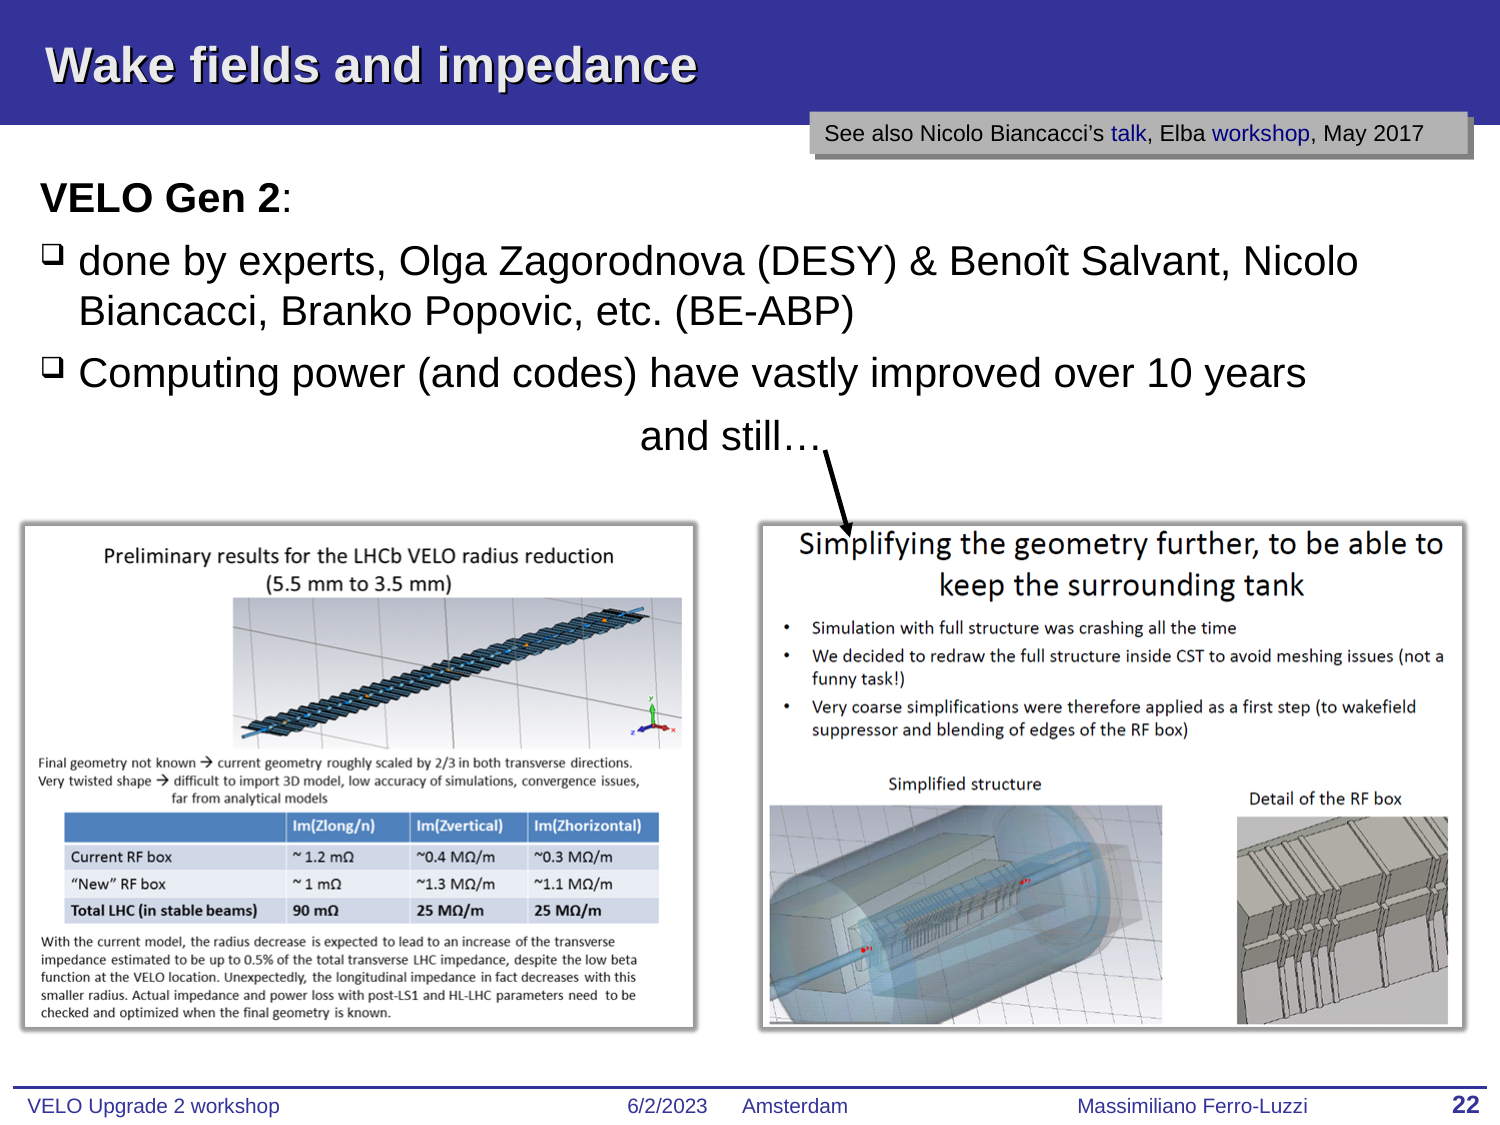

# Wake fields and impedance
See also Nicolo Biancacci’s talk, Elba workshop, May 2017
VELO Gen 2:
done by experts, Olga Zagorodnova (DESY) & Benoît Salvant, Nicolo Biancacci, Branko Popovic, etc. (BE-ABP)
Computing power (and codes) have vastly improved over 10 years
				and still…